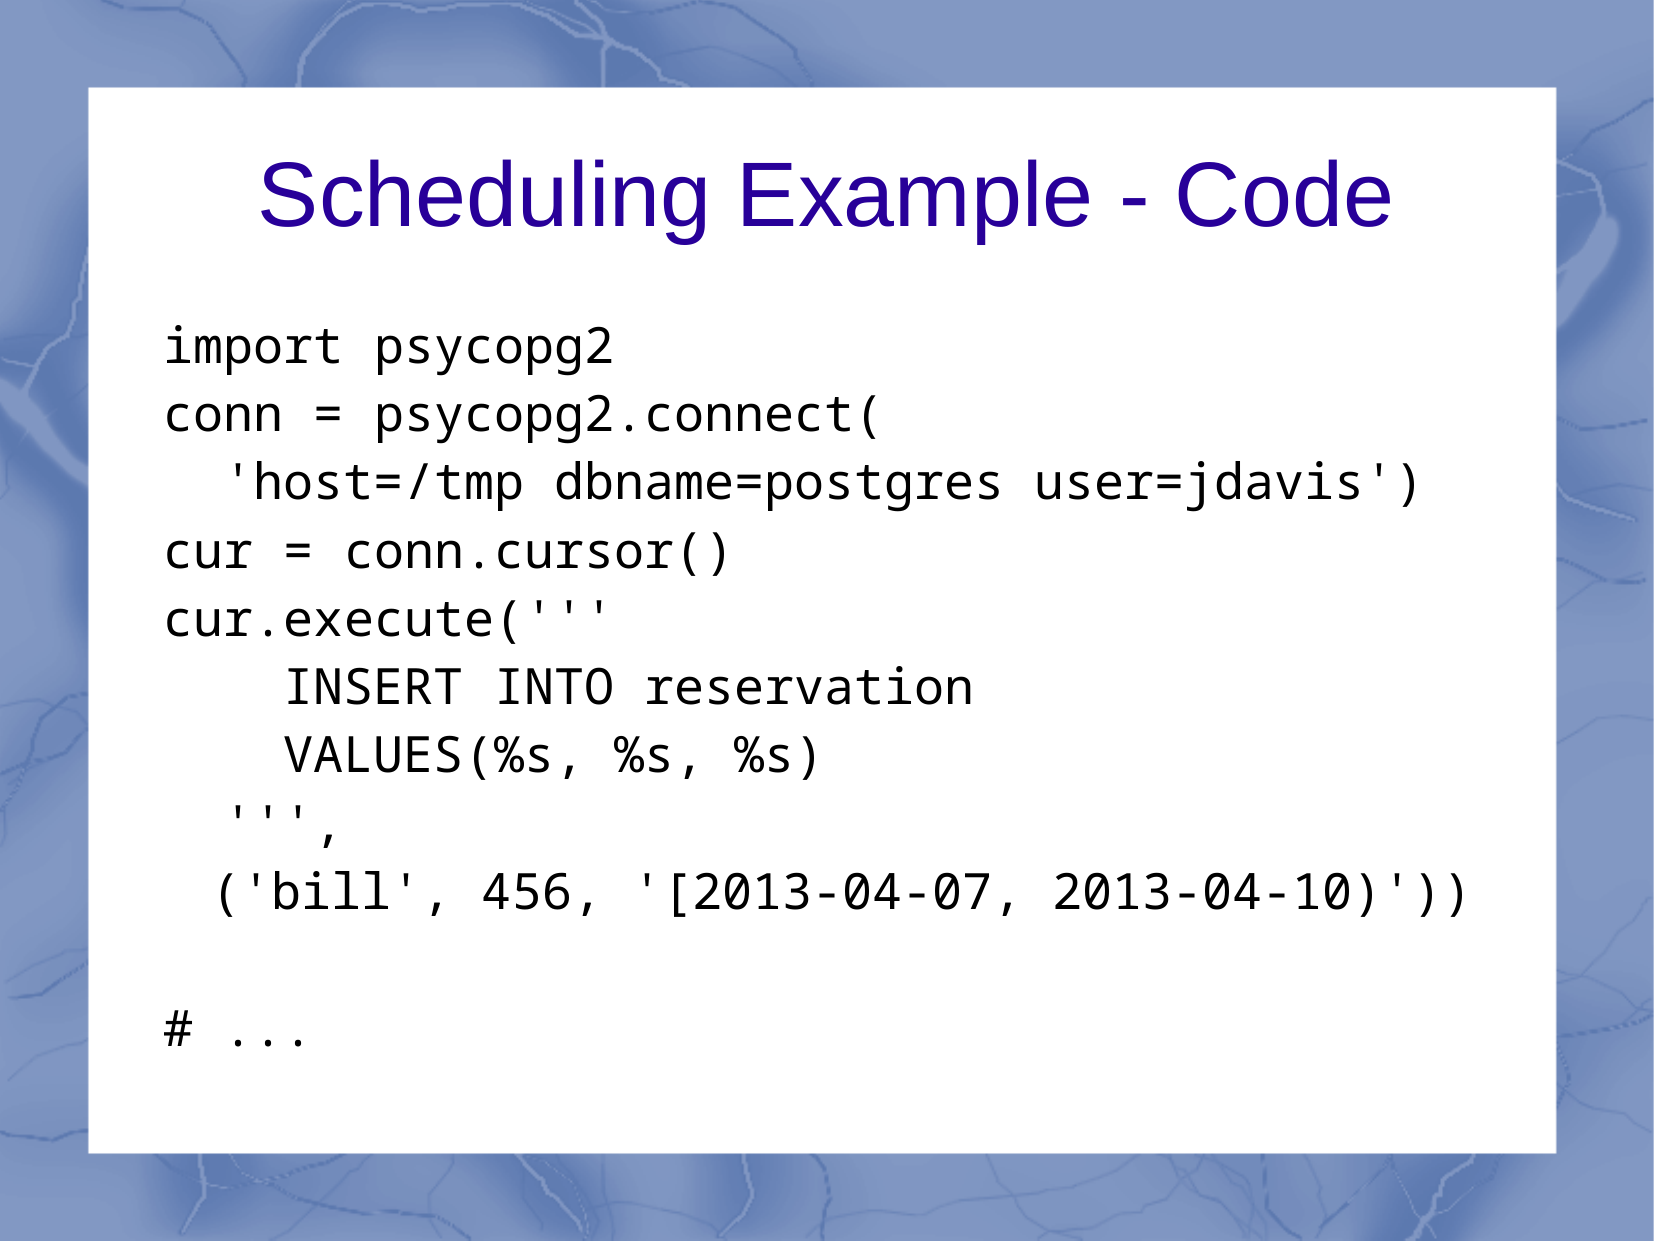

# Scheduling Example - Code
import psycopg2
conn = psycopg2.connect(
 'host=/tmp dbname=postgres user=jdavis')
cur = conn.cursor()
cur.execute('''
 INSERT INTO reservation
 VALUES(%s, %s, %s)
 ''',
 ('bill', 456, '[2013-04-07, 2013-04-10)'))
# ...